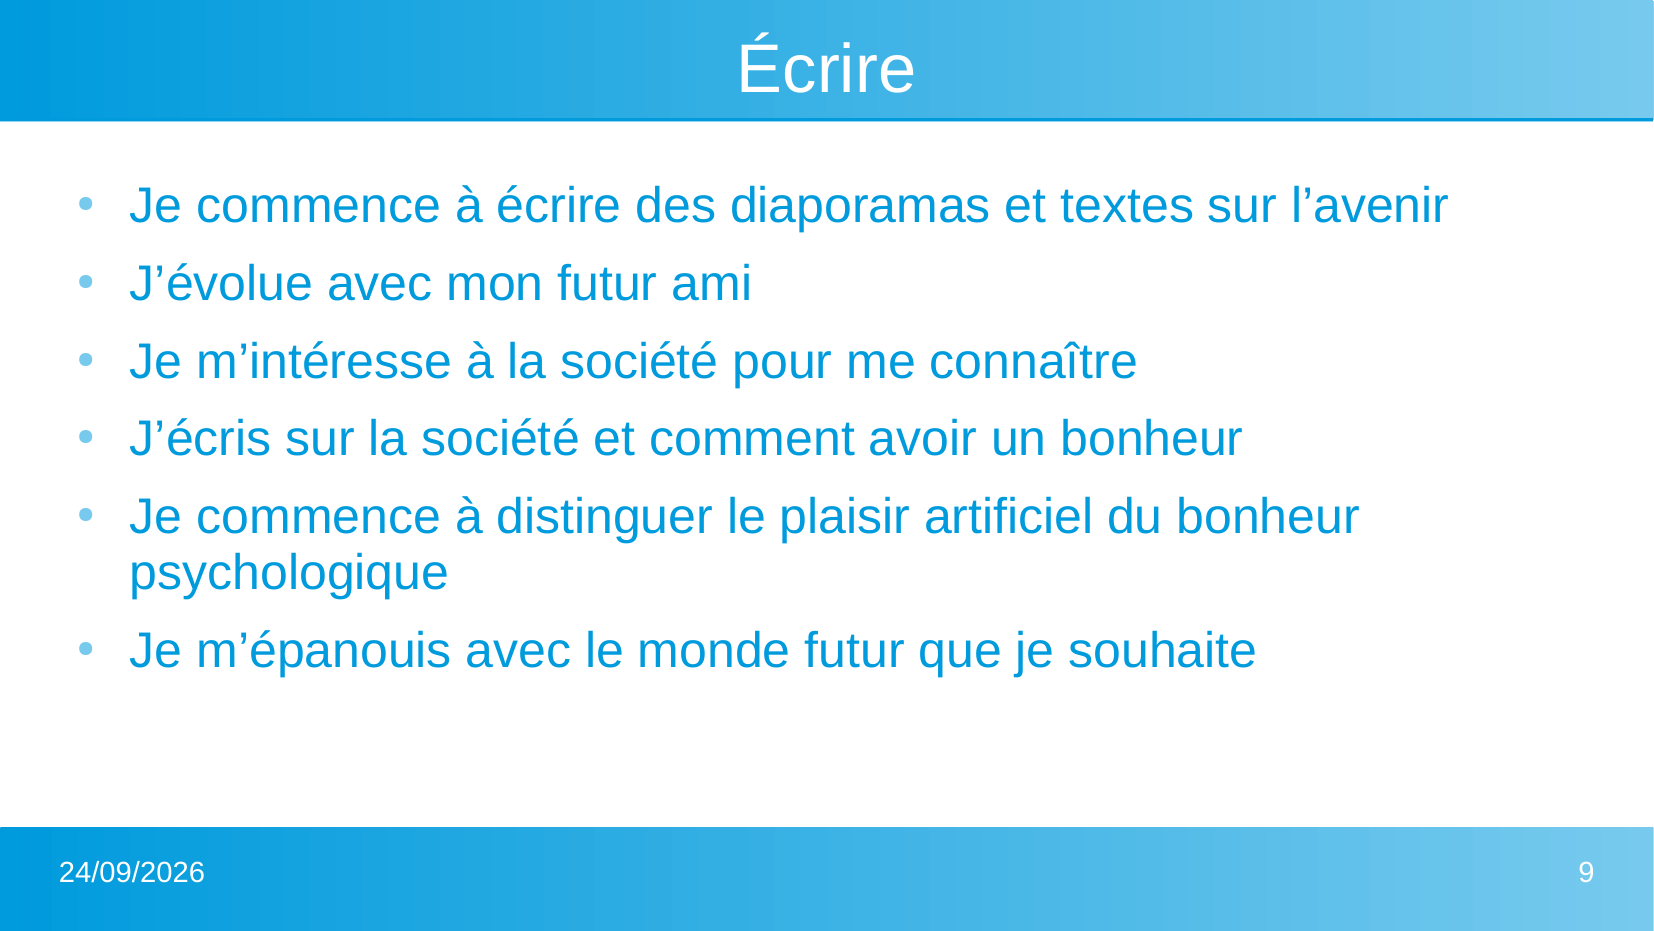

# Écrire
Je commence à écrire des diaporamas et textes sur l’avenir
J’évolue avec mon futur ami
Je m’intéresse à la société pour me connaître
J’écris sur la société et comment avoir un bonheur
Je commence à distinguer le plaisir artificiel du bonheur psychologique
Je m’épanouis avec le monde futur que je souhaite
9